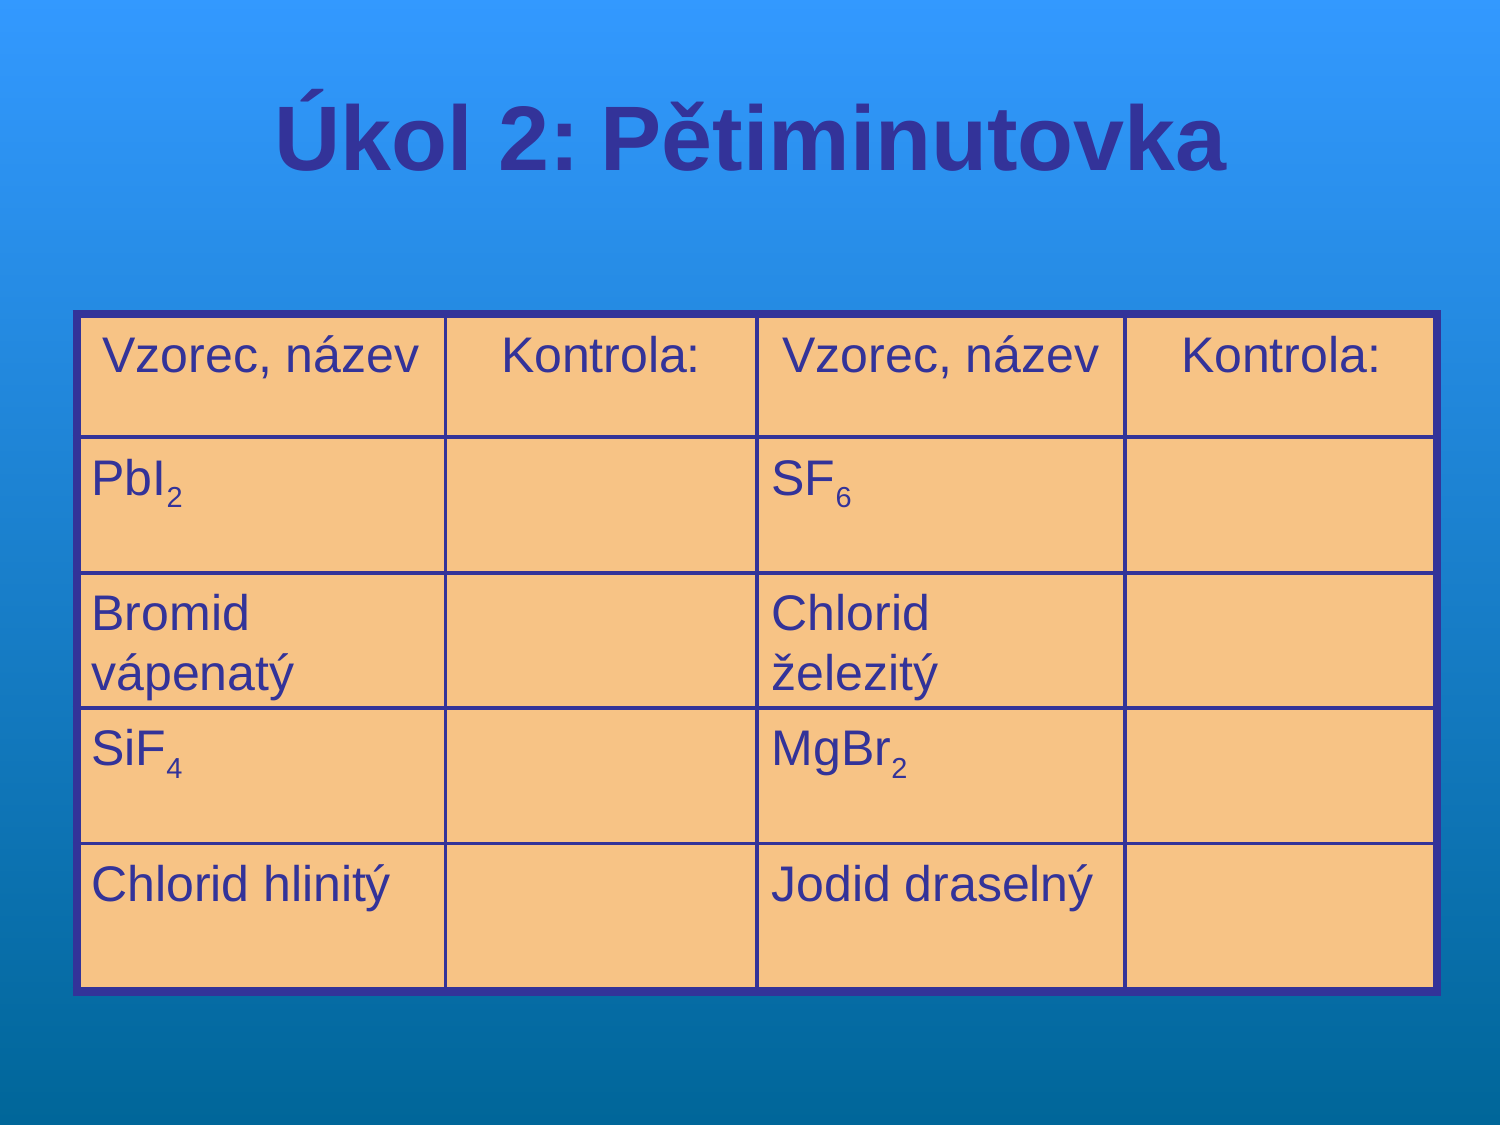

# Úkol 2: Pětiminutovka
| Vzorec, název | Kontrola: | Vzorec, název | Kontrola: |
| --- | --- | --- | --- |
| PbI2 | Jodid olovnatý | SF6 | Fluorid sírový |
| Bromid vápenatý | CaBr2 | Chlorid železitý | FeCl3 |
| SiF4 | Fluorid křemičitý | MgBr2 | Bromid hořečnatý |
| Chlorid hlinitý | AlCl3 | Jodid draselný | KI |